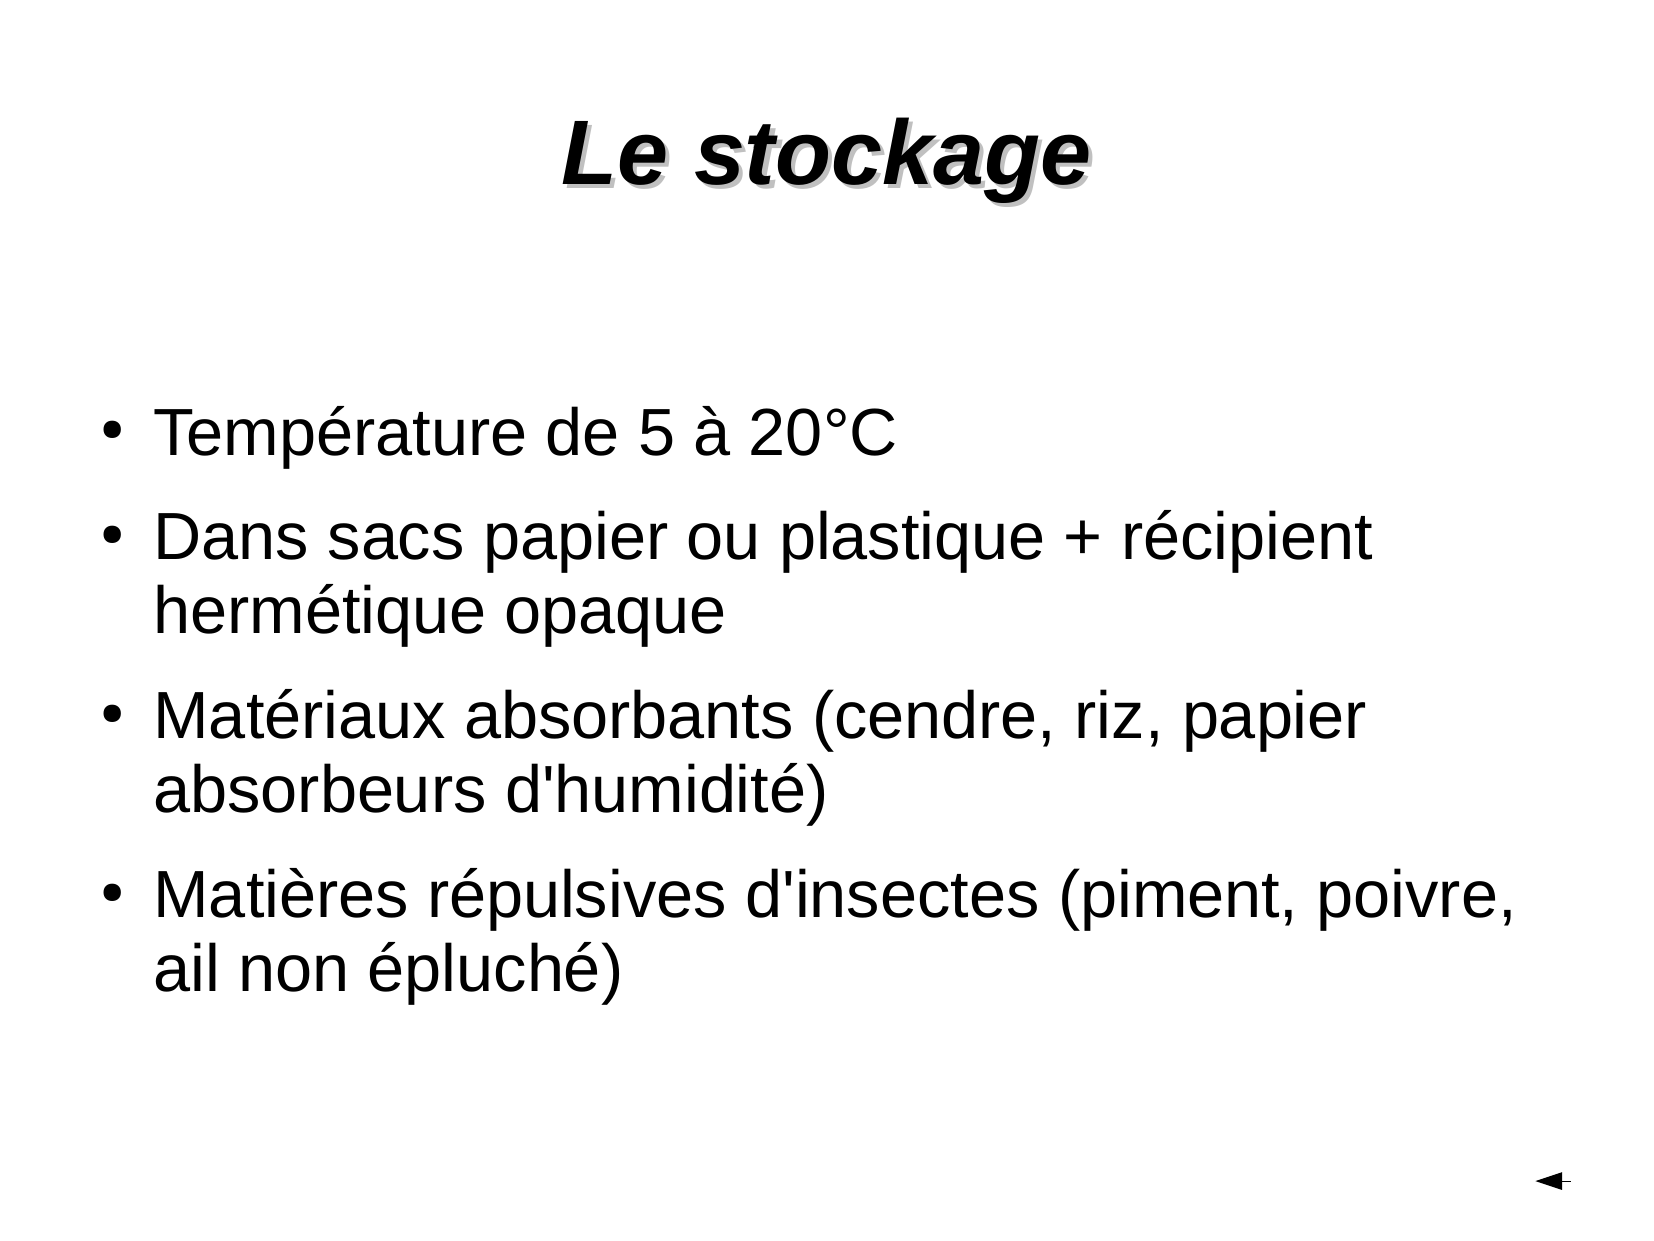

# Le stockage
Température de 5 à 20°C
Dans sacs papier ou plastique + récipient hermétique opaque
Matériaux absorbants (cendre, riz, papier absorbeurs d'humidité)
Matières répulsives d'insectes (piment, poivre, ail non épluché)